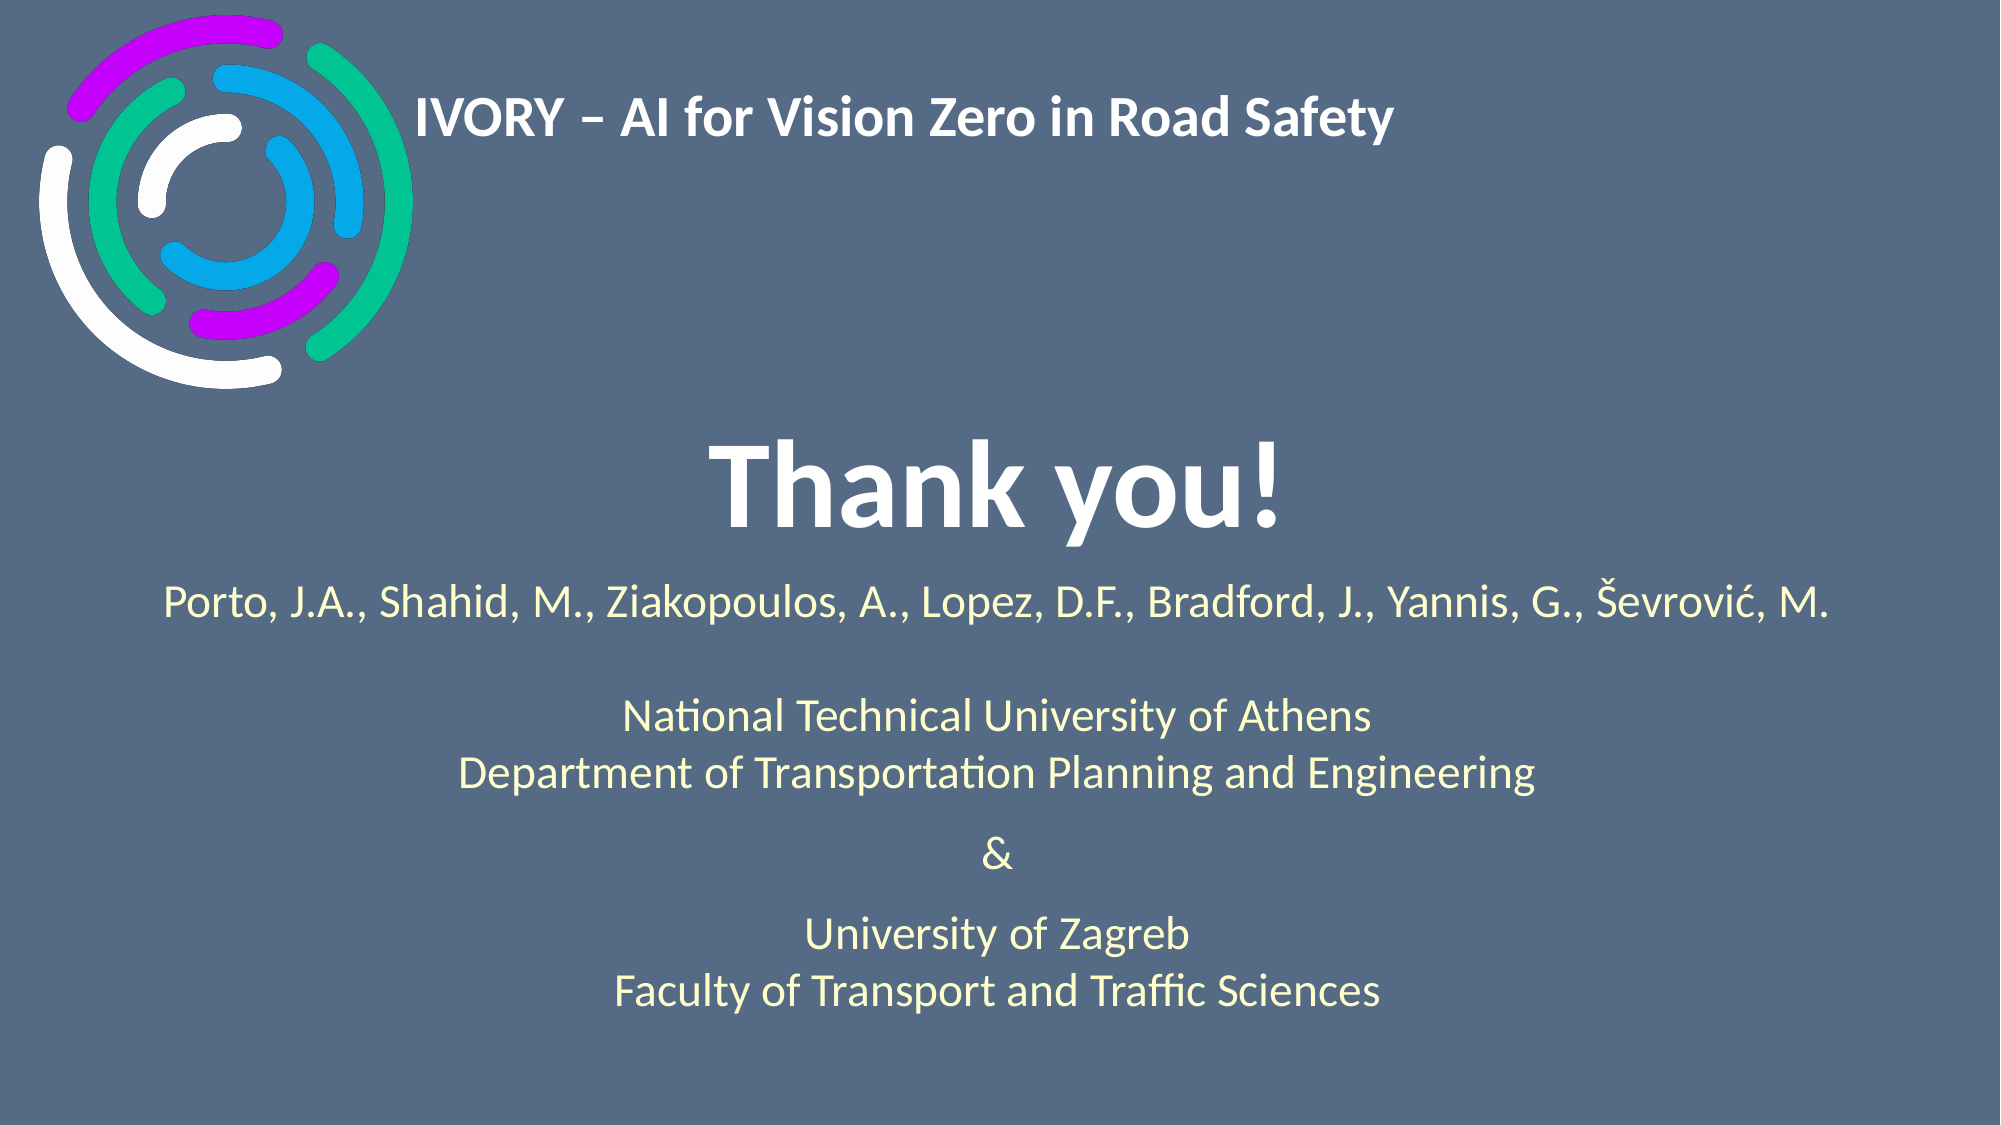

# Thank you!
Porto, J.A., Shahid, M., Ziakopoulos, A., Lopez, D.F., Bradford, J., Yannis, G., Ševrović, M.
National Technical University of Athens
Department of Transportation Planning and Engineering
&
University of Zagreb
Faculty of Transport and Traffic Sciences